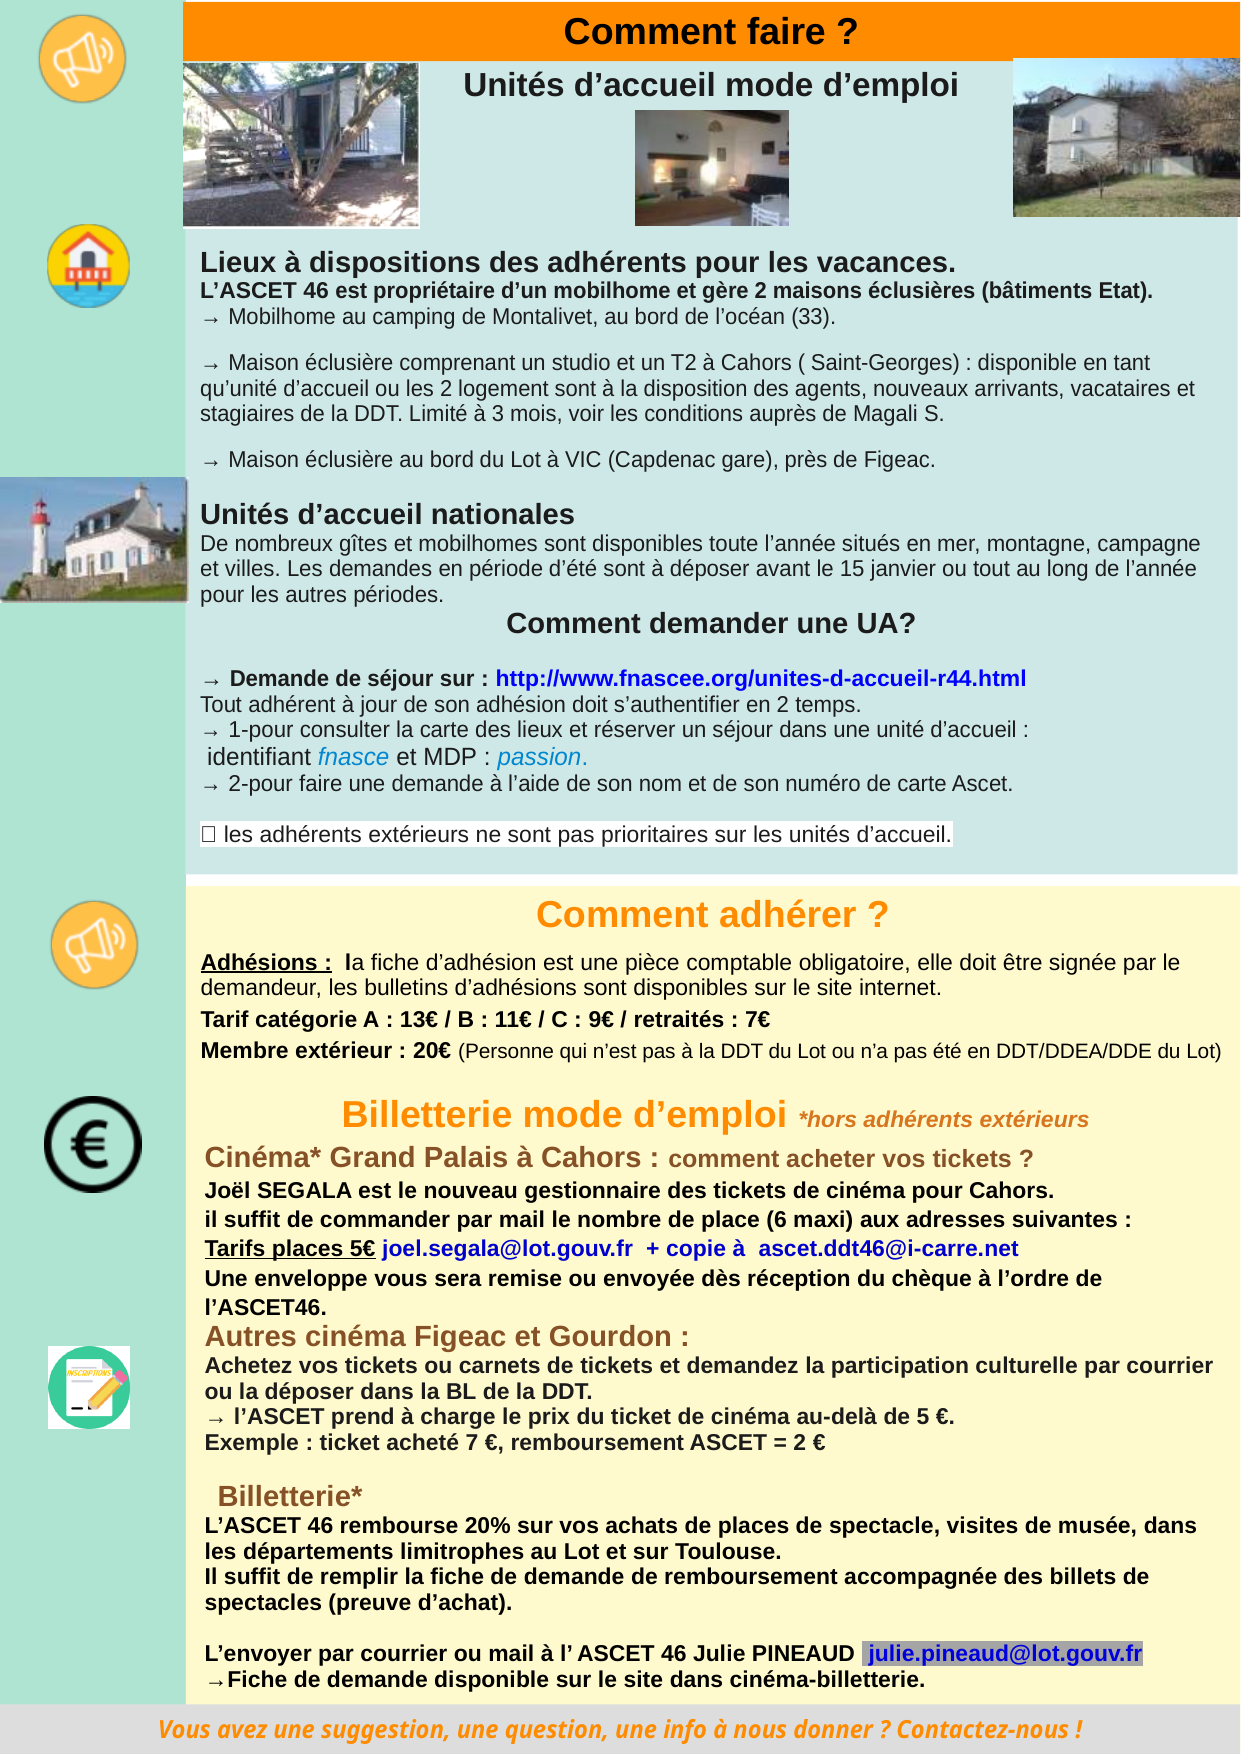

Comment faire ?
Unités d’accueil mode d’emploi
Lieux à dispositions des adhérents pour les vacances.
L’ASCET 46 est propriétaire d’un mobilhome et gère 2 maisons éclusières (bâtiments Etat).
→ Mobilhome au camping de Montalivet, au bord de l’océan (33).
→ Maison éclusière comprenant un studio et un T2 à Cahors ( Saint-Georges) : disponible en tant qu’unité d’accueil ou les 2 logement sont à la disposition des agents, nouveaux arrivants, vacataires et stagiaires de la DDT. Limité à 3 mois, voir les conditions auprès de Magali S.
→ Maison éclusière au bord du Lot à VIC (Capdenac gare), près de Figeac.
Unités d’accueil nationales
De nombreux gîtes et mobilhomes sont disponibles toute l’année situés en mer, montagne, campagne et villes. Les demandes en période d’été sont à déposer avant le 15 janvier ou tout au long de l’année pour les autres périodes.
Comment demander une UA?
→ Demande de séjour sur : http://www.fnascee.org/unites-d-accueil-r44.html
Tout adhérent à jour de son adhésion doit s’authentifier en 2 temps.
→ 1-pour consulter la carte des lieux et réserver un séjour dans une unité d’accueil :
 identifiant fnasce et MDP : passion.
→ 2-pour faire une demande à l’aide de son nom et de son numéro de carte Ascet.
 les adhérents extérieurs ne sont pas prioritaires sur les unités d’accueil.
Comment adhérer ?
Adhésions : la fiche d’adhésion est une pièce comptable obligatoire, elle doit être signée par le demandeur, les bulletins d’adhésions sont disponibles sur le site internet.
Tarif catégorie A : 13€ / B : 11€ / C : 9€ / retraités : 7€
Membre extérieur : 20€ (Personne qui n’est pas à la DDT du Lot ou n’a pas été en DDT/DDEA/DDE du Lot)
Billetterie mode d’emploi *hors adhérents extérieurs
Cinéma* Grand Palais à Cahors : comment acheter vos tickets ?
Joël SEGALA est le nouveau gestionnaire des tickets de cinéma pour Cahors.
il suffit de commander par mail le nombre de place (6 maxi) aux adresses suivantes :
Tarifs places 5€ joel.segala@lot.gouv.fr + copie à ascet.ddt46@i-carre.net
Une enveloppe vous sera remise ou envoyée dès réception du chèque à l’ordre de l’ASCET46.
Autres cinéma Figeac et Gourdon :
Achetez vos tickets ou carnets de tickets et demandez la participation culturelle par courrier ou la déposer dans la BL de la DDT.
→ l’ASCET prend à charge le prix du ticket de cinéma au-delà de 5 €.
Exemple : ticket acheté 7 €, remboursement ASCET = 2 €
 Billetterie*
L’ASCET 46 rembourse 20% sur vos achats de places de spectacle, visites de musée, dans les départements limitrophes au Lot et sur Toulouse.
Il suffit de remplir la fiche de demande de remboursement accompagnée des billets de spectacles (preuve d’achat).
L’envoyer par courrier ou mail à l’ ASCET 46 Julie PINEAUD julie.pineaud@lot.gouv.fr
→Fiche de demande disponible sur le site dans cinéma-billetterie.
Vous avez une suggestion, une question, une info à nous donner ? Contactez-nous !